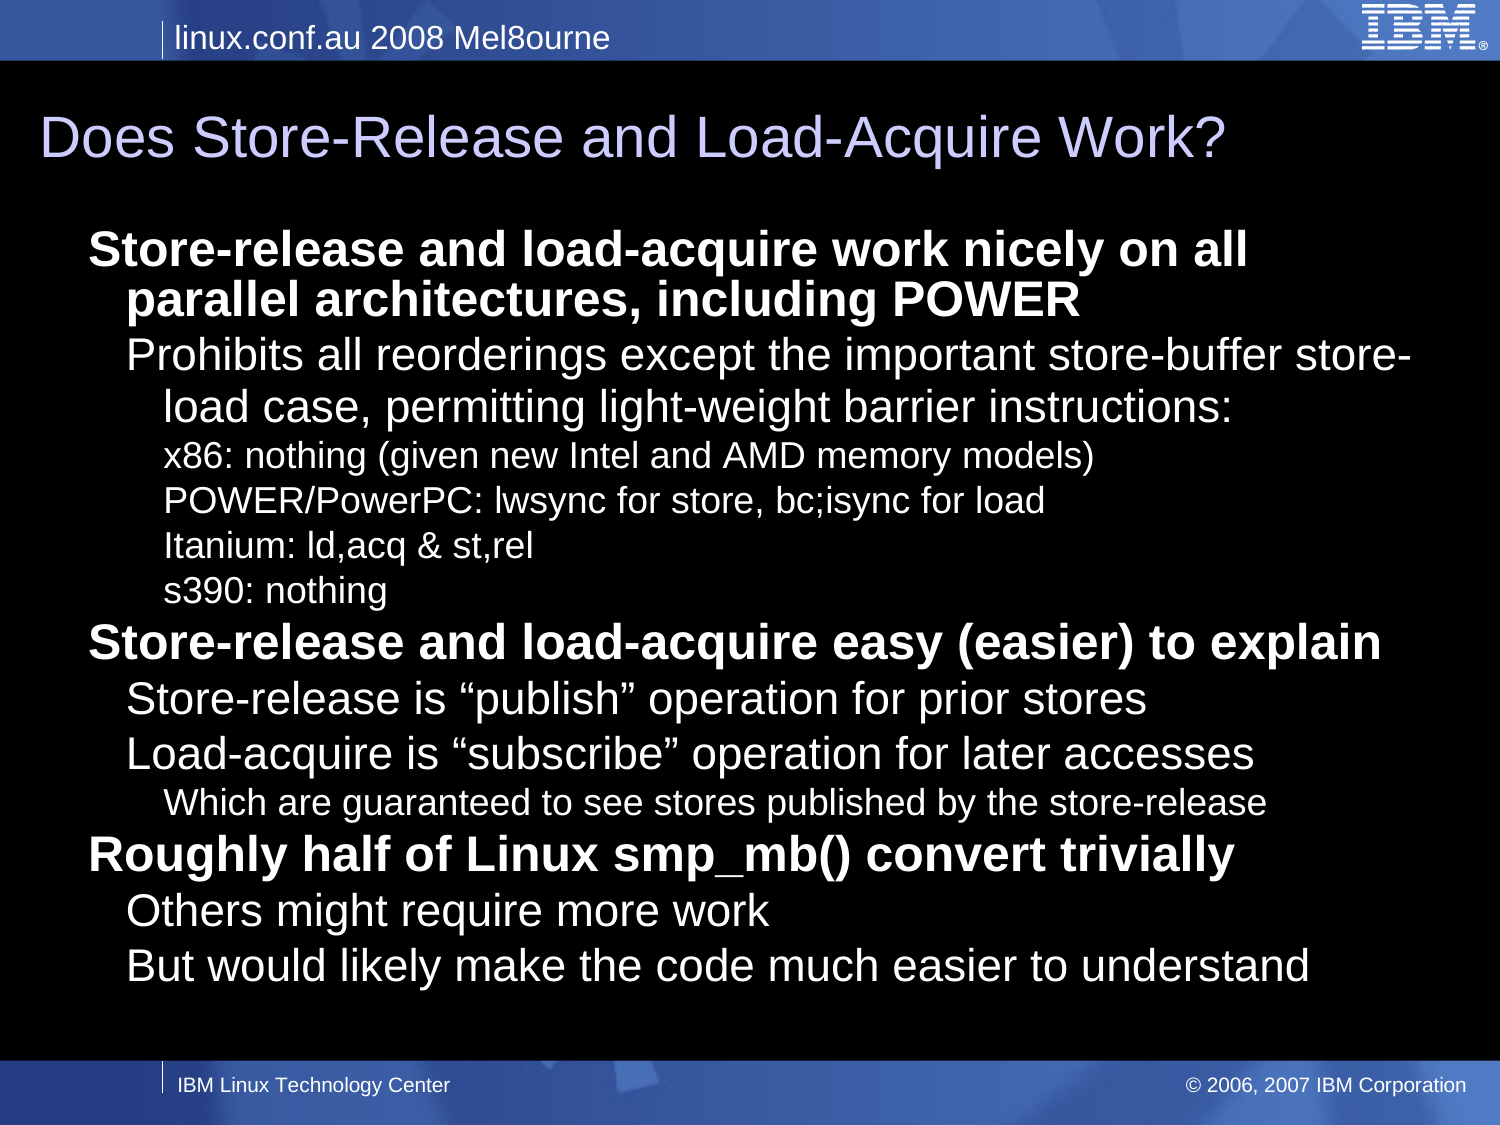

# Does Store-Release and Load-Acquire Work?
Store-release and load-acquire work nicely on all parallel architectures, including POWER
Prohibits all reorderings except the important store-buffer store-load case, permitting light-weight barrier instructions:
x86: nothing (given new Intel and AMD memory models)
POWER/PowerPC: lwsync for store, bc;isync for load
Itanium: ld,acq & st,rel
s390: nothing
Store-release and load-acquire easy (easier) to explain
Store-release is “publish” operation for prior stores
Load-acquire is “subscribe” operation for later accesses
Which are guaranteed to see stores published by the store-release
Roughly half of Linux smp_mb() convert trivially
Others might require more work
But would likely make the code much easier to understand